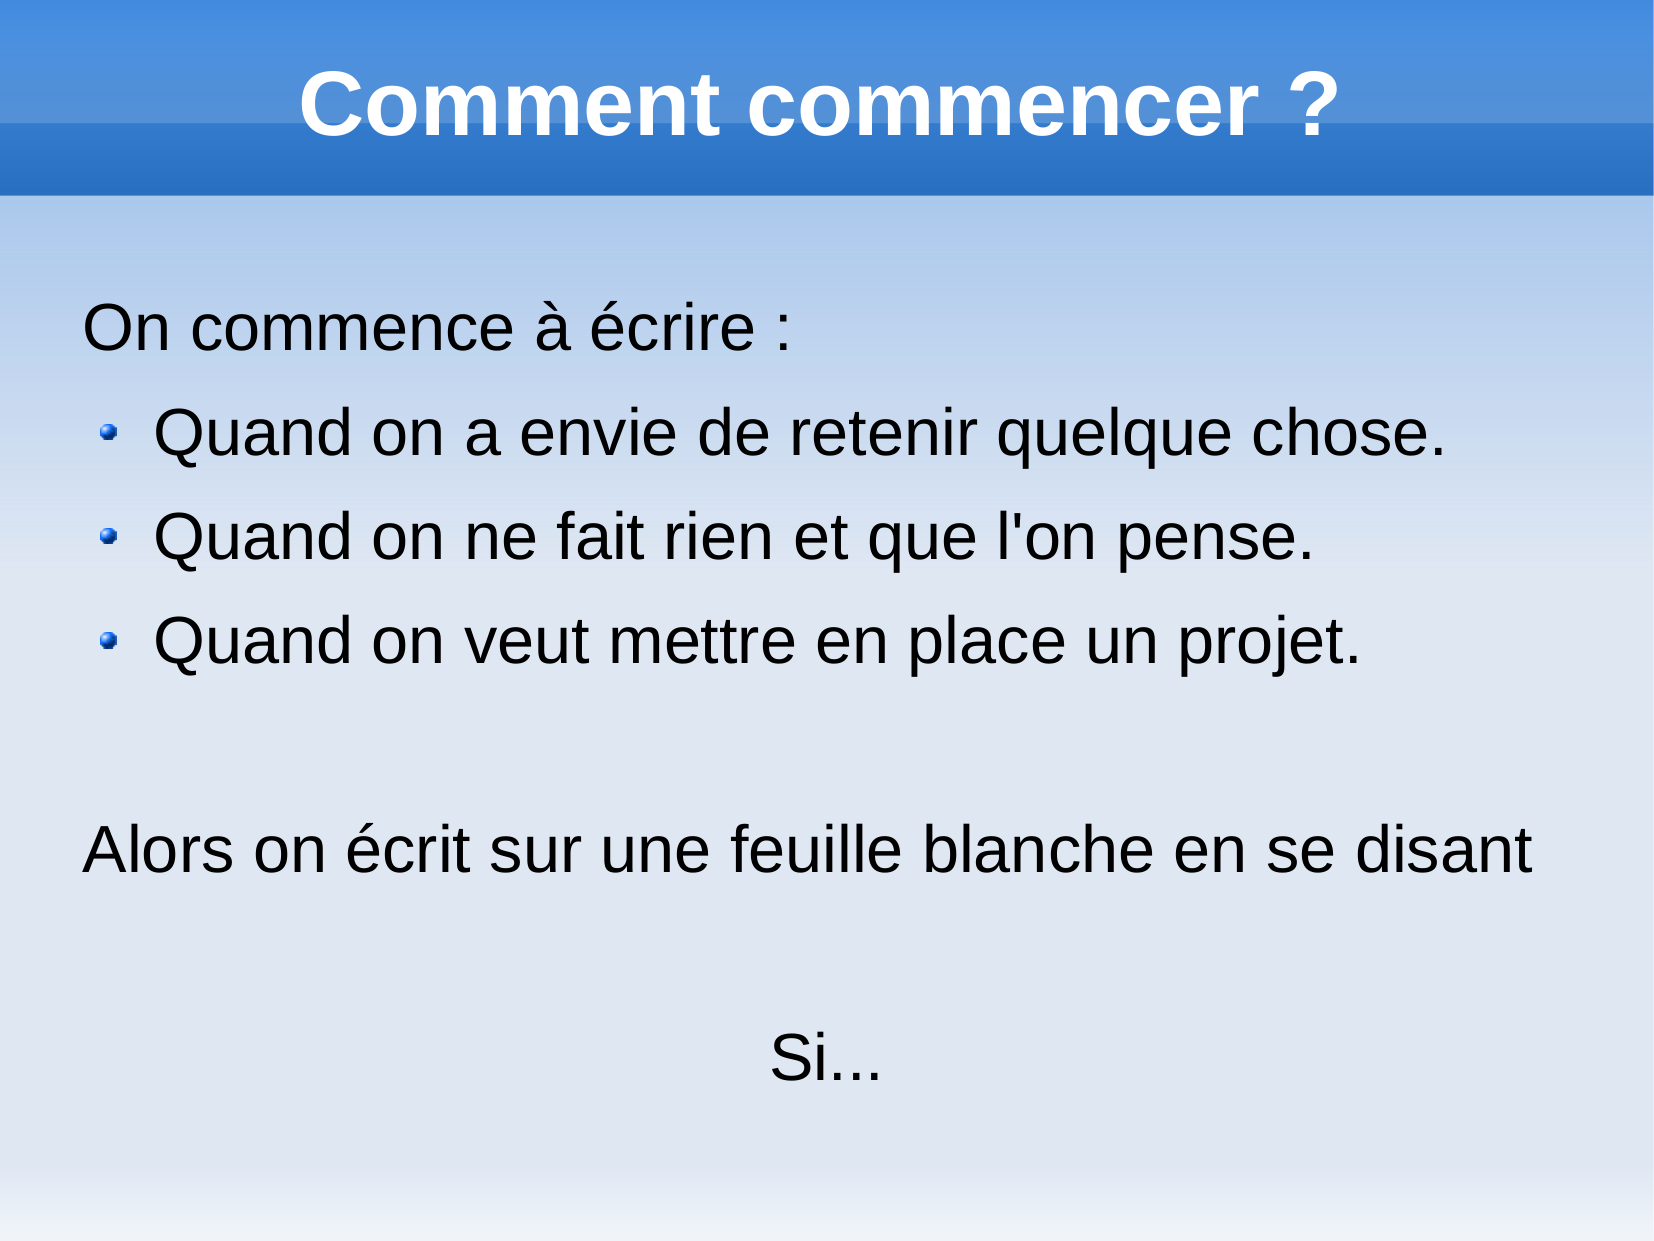

# Comment commencer ?
On commence à écrire :
Quand on a envie de retenir quelque chose.
Quand on ne fait rien et que l'on pense.
Quand on veut mettre en place un projet.
Alors on écrit sur une feuille blanche en se disant
Si...